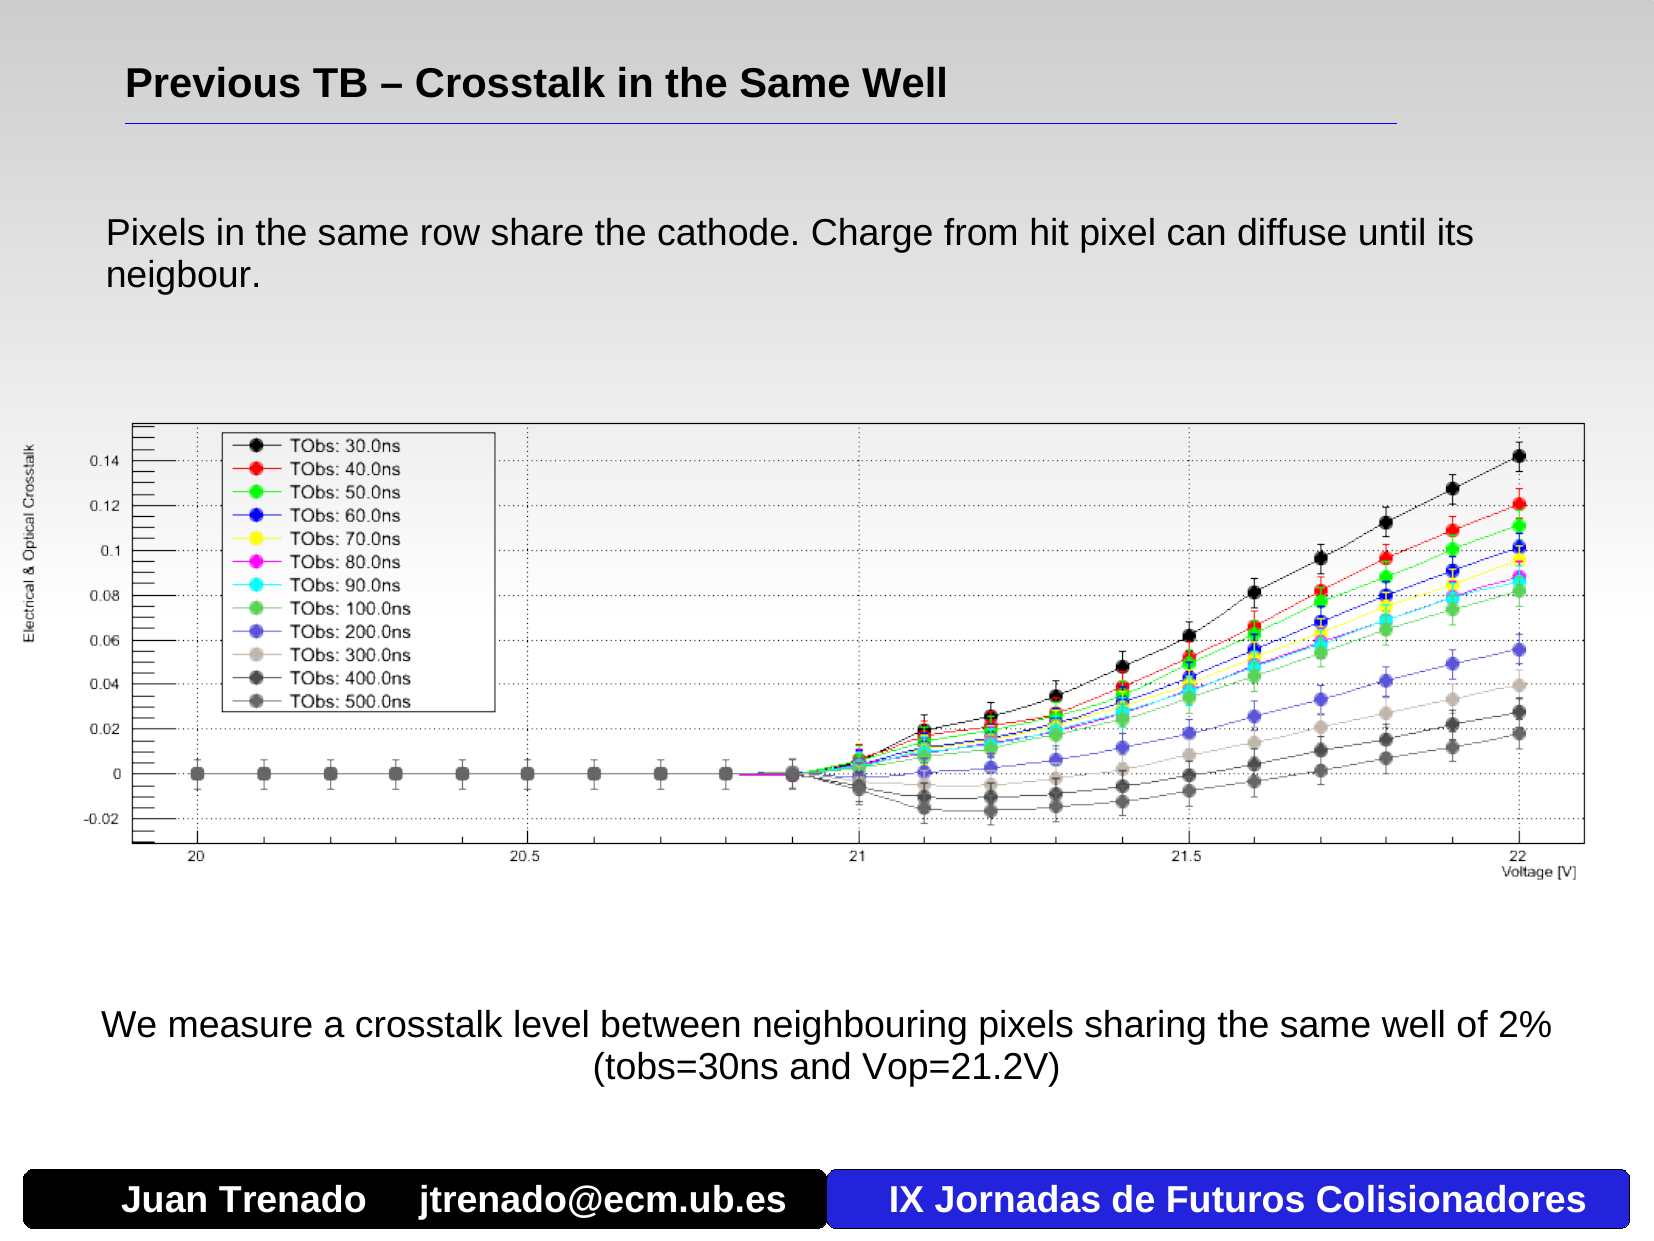

Previous TB – Crosstalk in the Same Well
Pixels in the same row share the cathode. Charge from hit pixel can diffuse until its neigbour.
We measure a crosstalk level between neighbouring pixels sharing the same well of 2% (tobs=30ns and Vop=21.2V)
Juan Trenado jtrenado@ecm.ub.es
IX Jornadas de Futuros Colisionadores